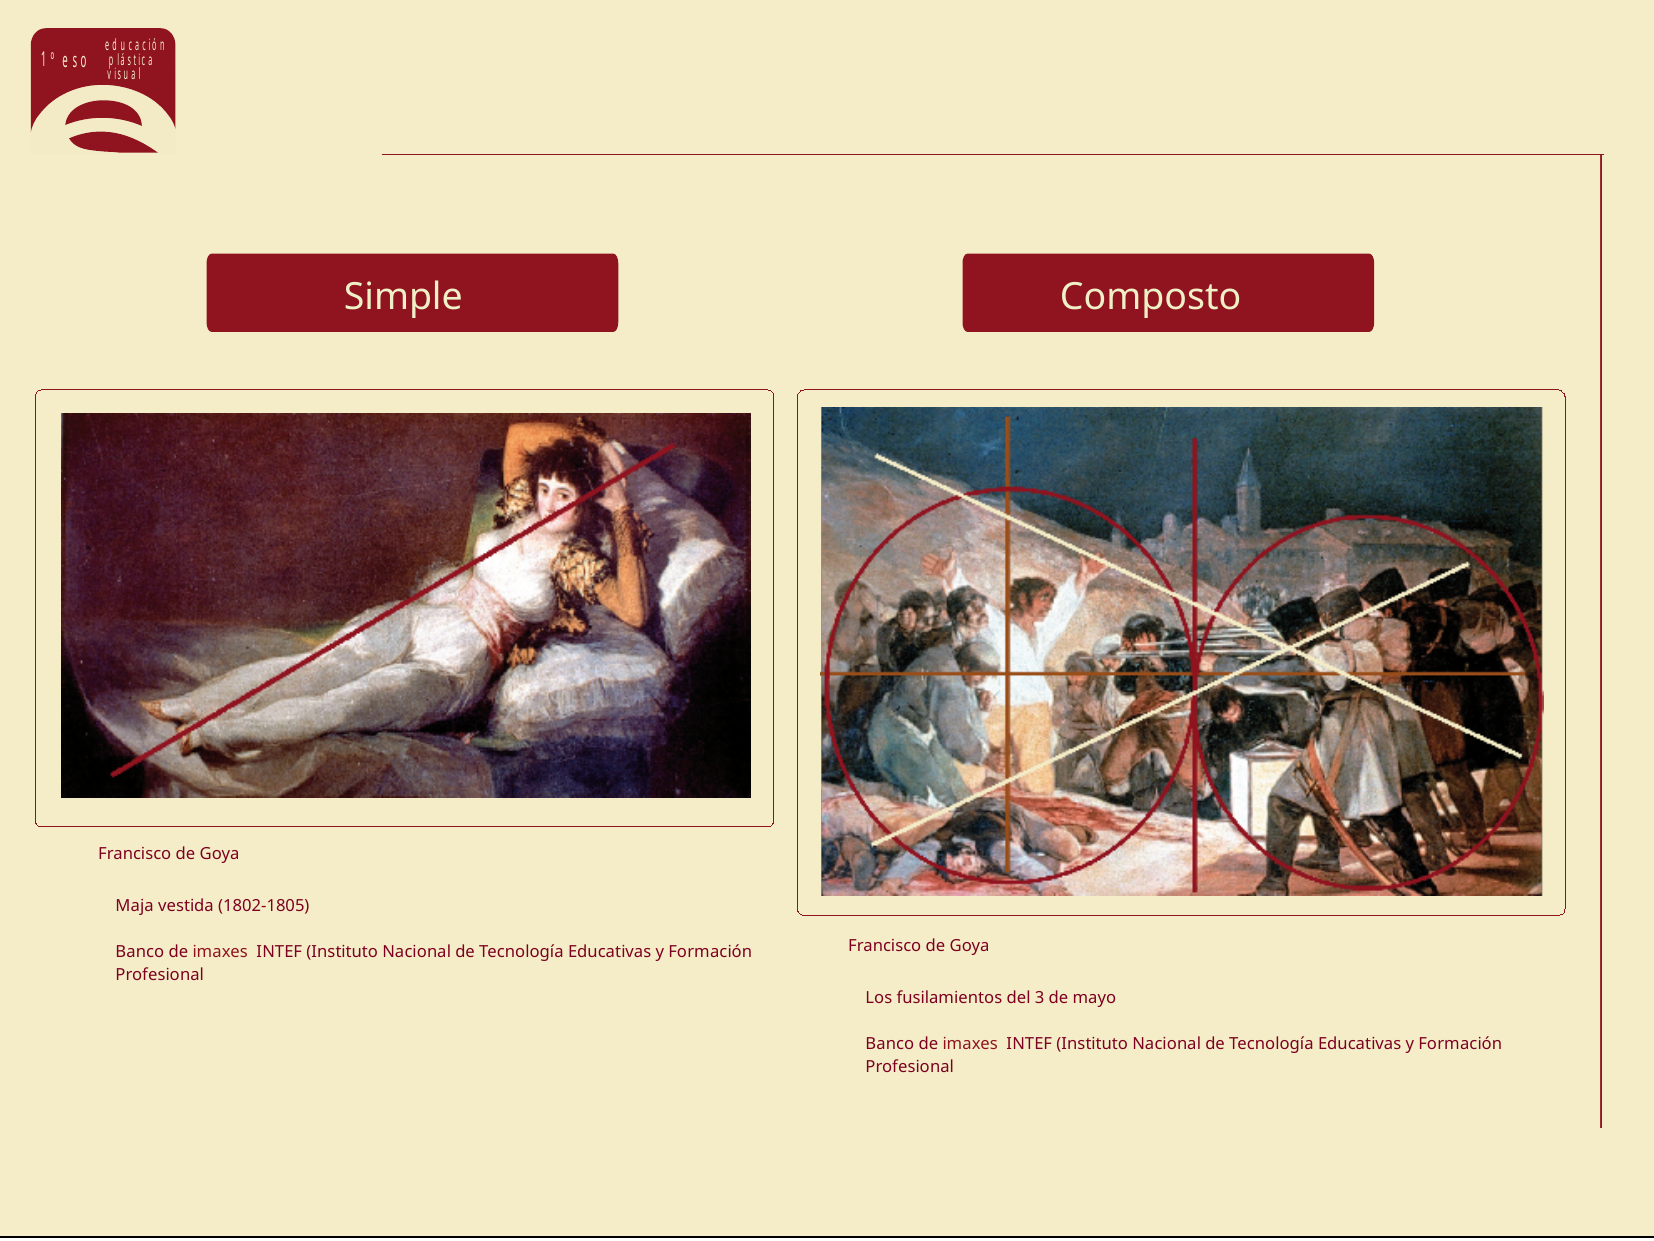

Simple
Composto
#
 Francisco de Goya
Maja vestida (1802-1805)
Banco de imaxes INTEF (Instituto Nacional de Tecnología Educativas y Formación Profesional
 Francisco de Goya
Los fusilamientos del 3 de mayo
Banco de imaxes INTEF (Instituto Nacional de Tecnología Educativas y Formación Profesional